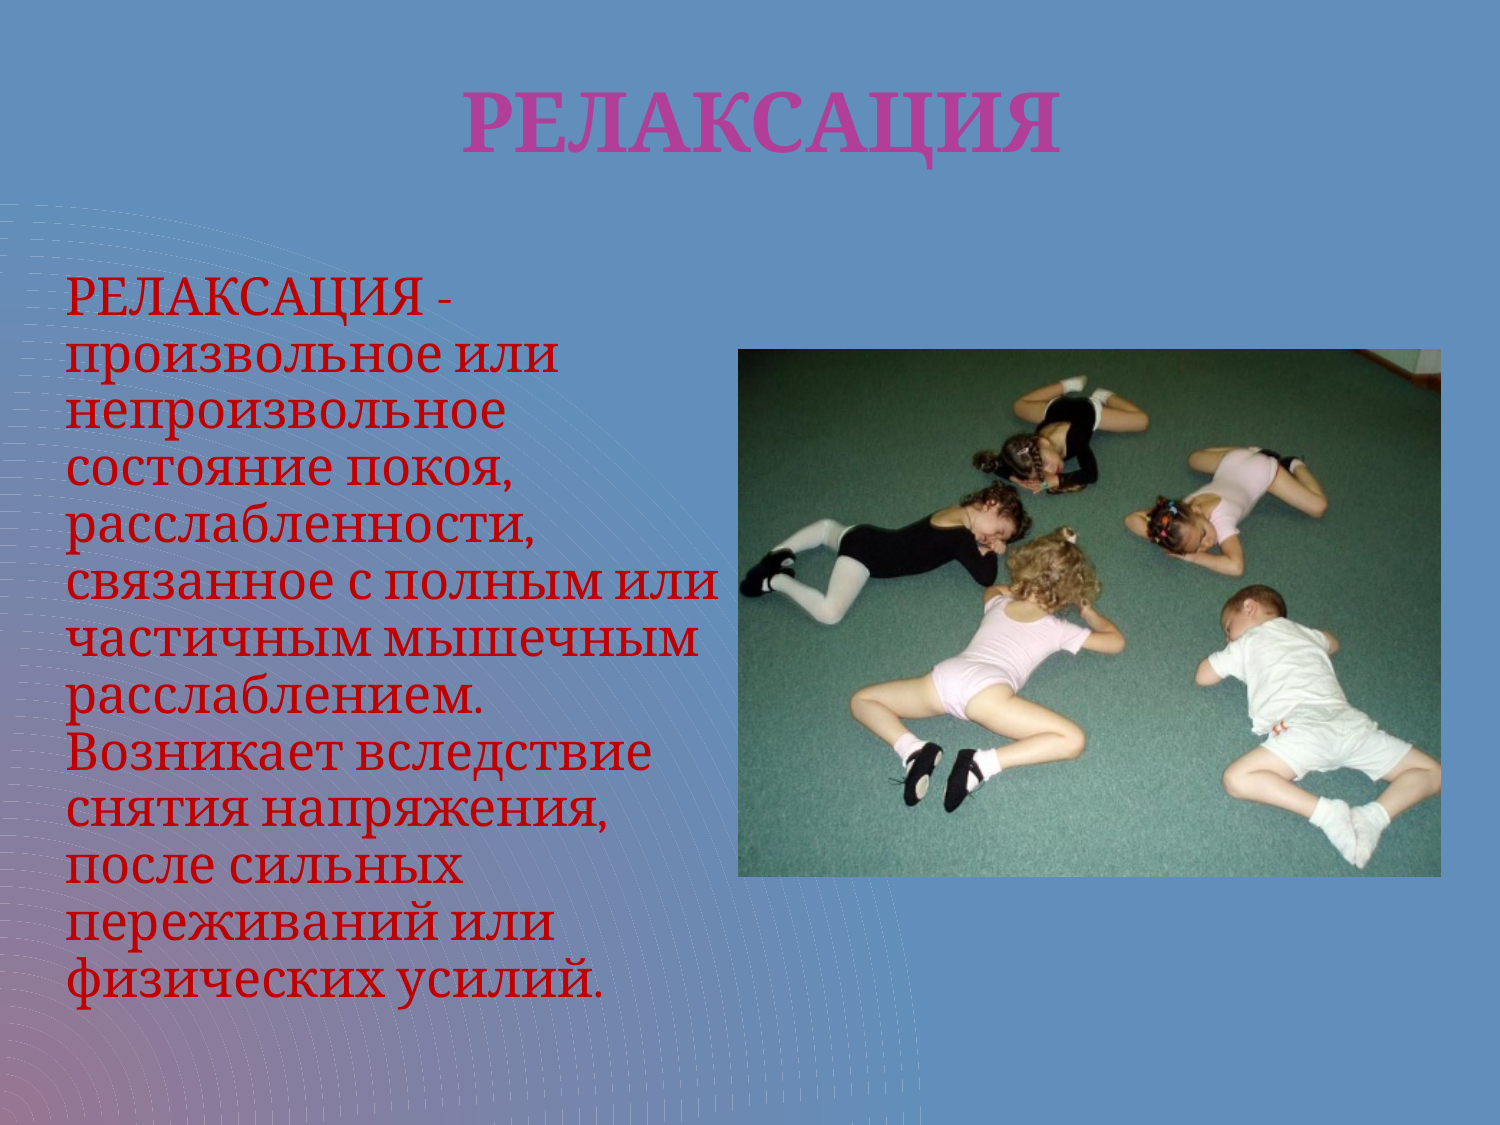

# Релаксация
РЕЛАКСАЦИЯ - произвольное или непроизвольное состояние покоя, расслабленности, связанное с полным или частичным мышечным расслаблением. Возникает вследствие снятия напряжения, после сильных переживаний или физических усилий.